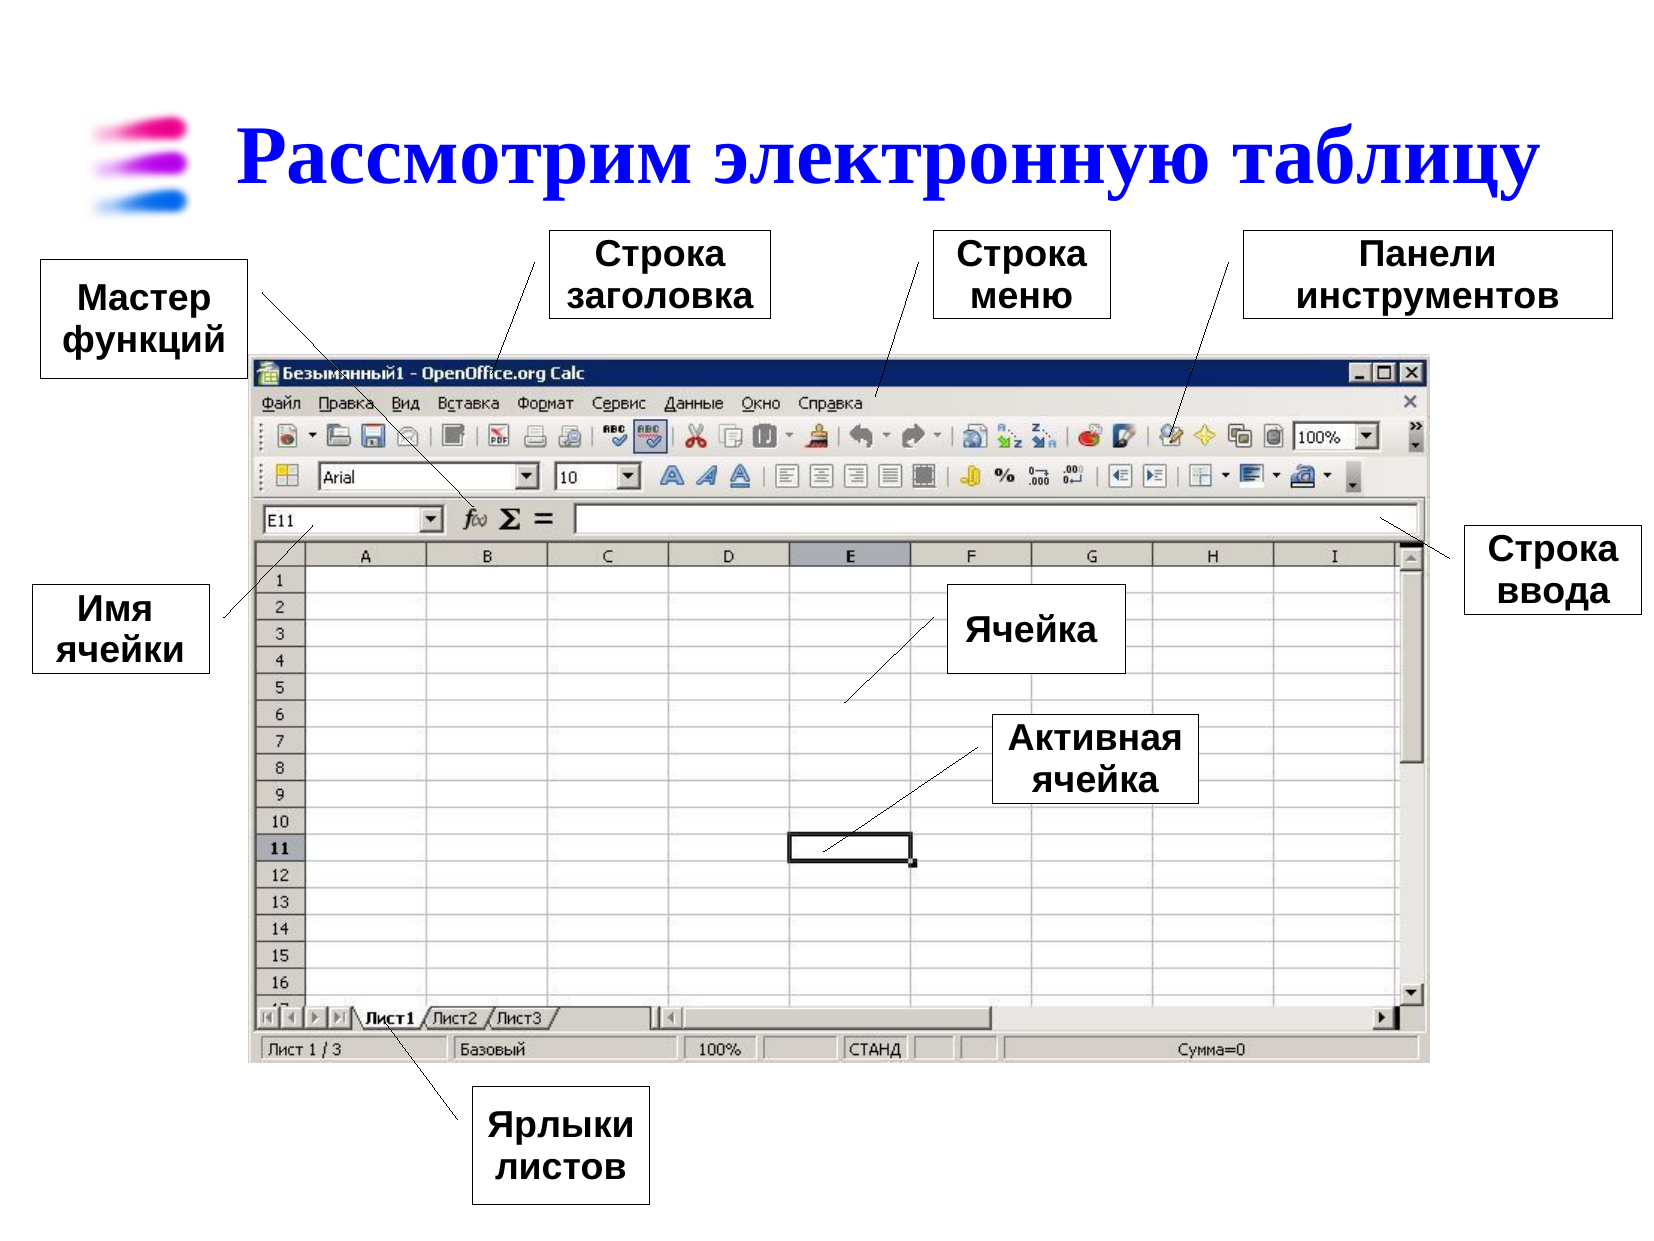

# Рассмотрим электронную таблицу
Строка заголовка
Строка меню
Панели инструментов
Строка ввода
Имя ячейки
Ячейка
Ярлыки листов
Мастер функций
Активная ячейка